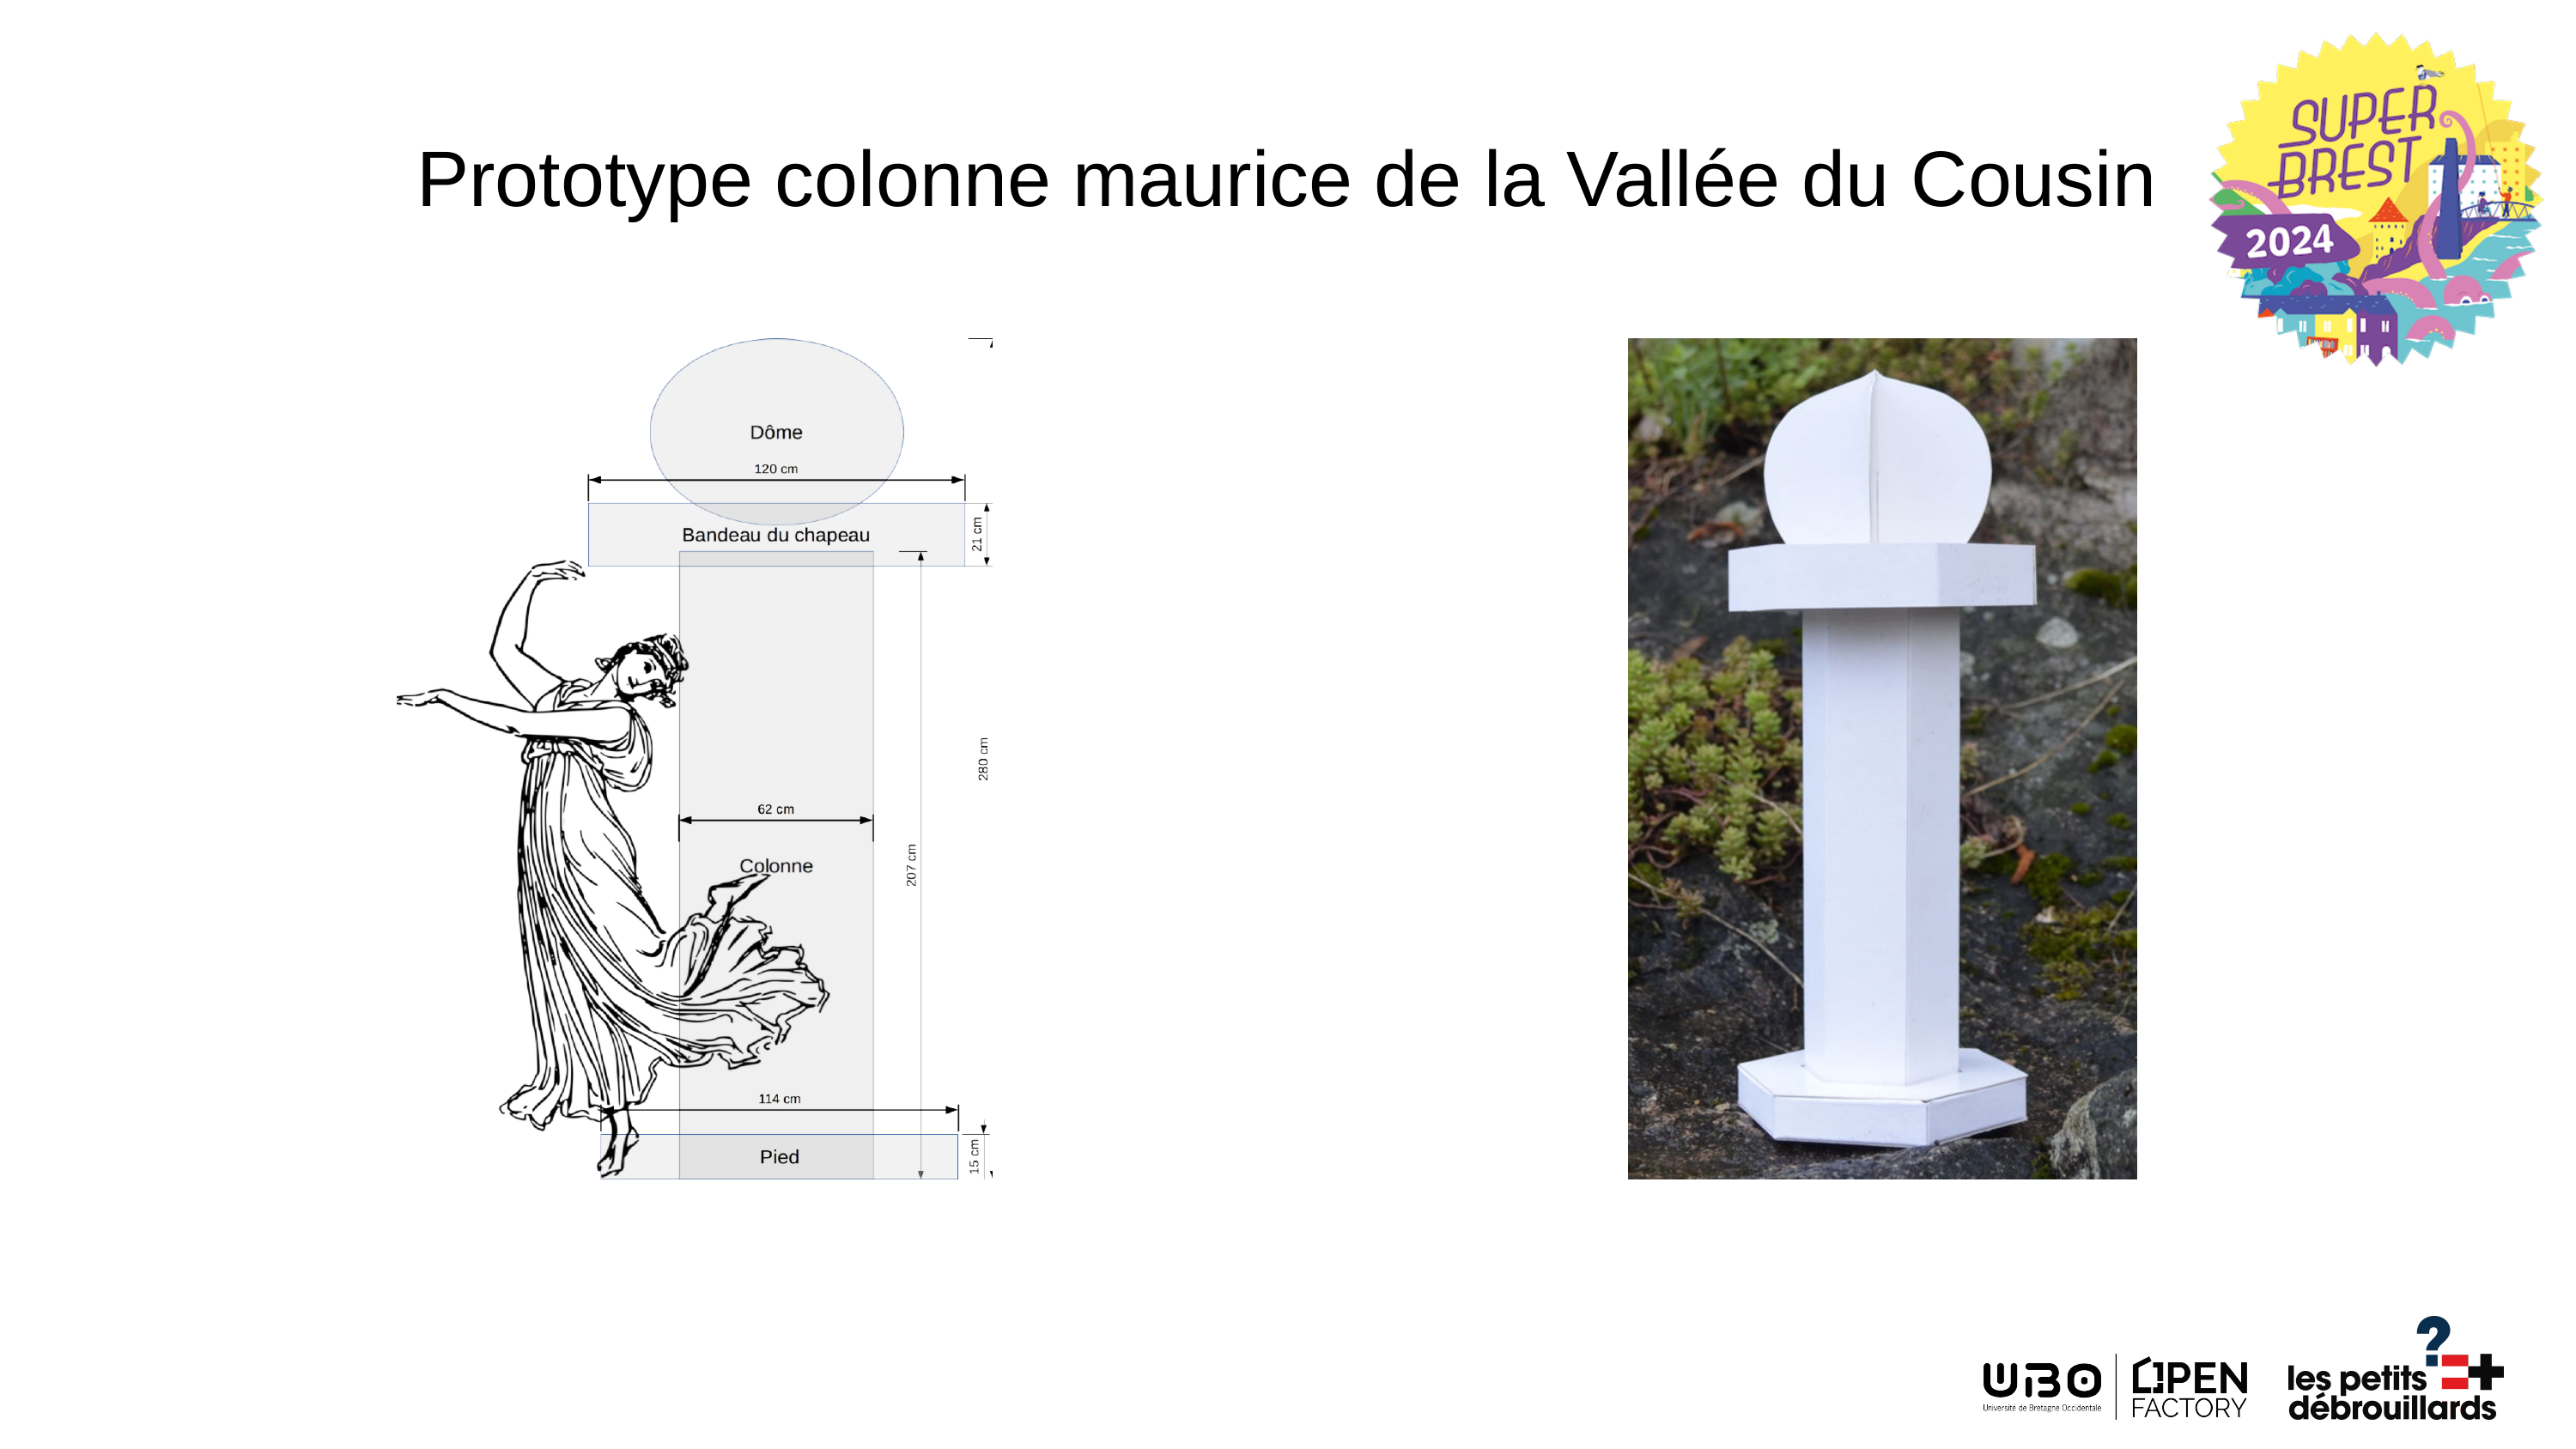

# Prototype colonne maurice de la Vallée du Cousin